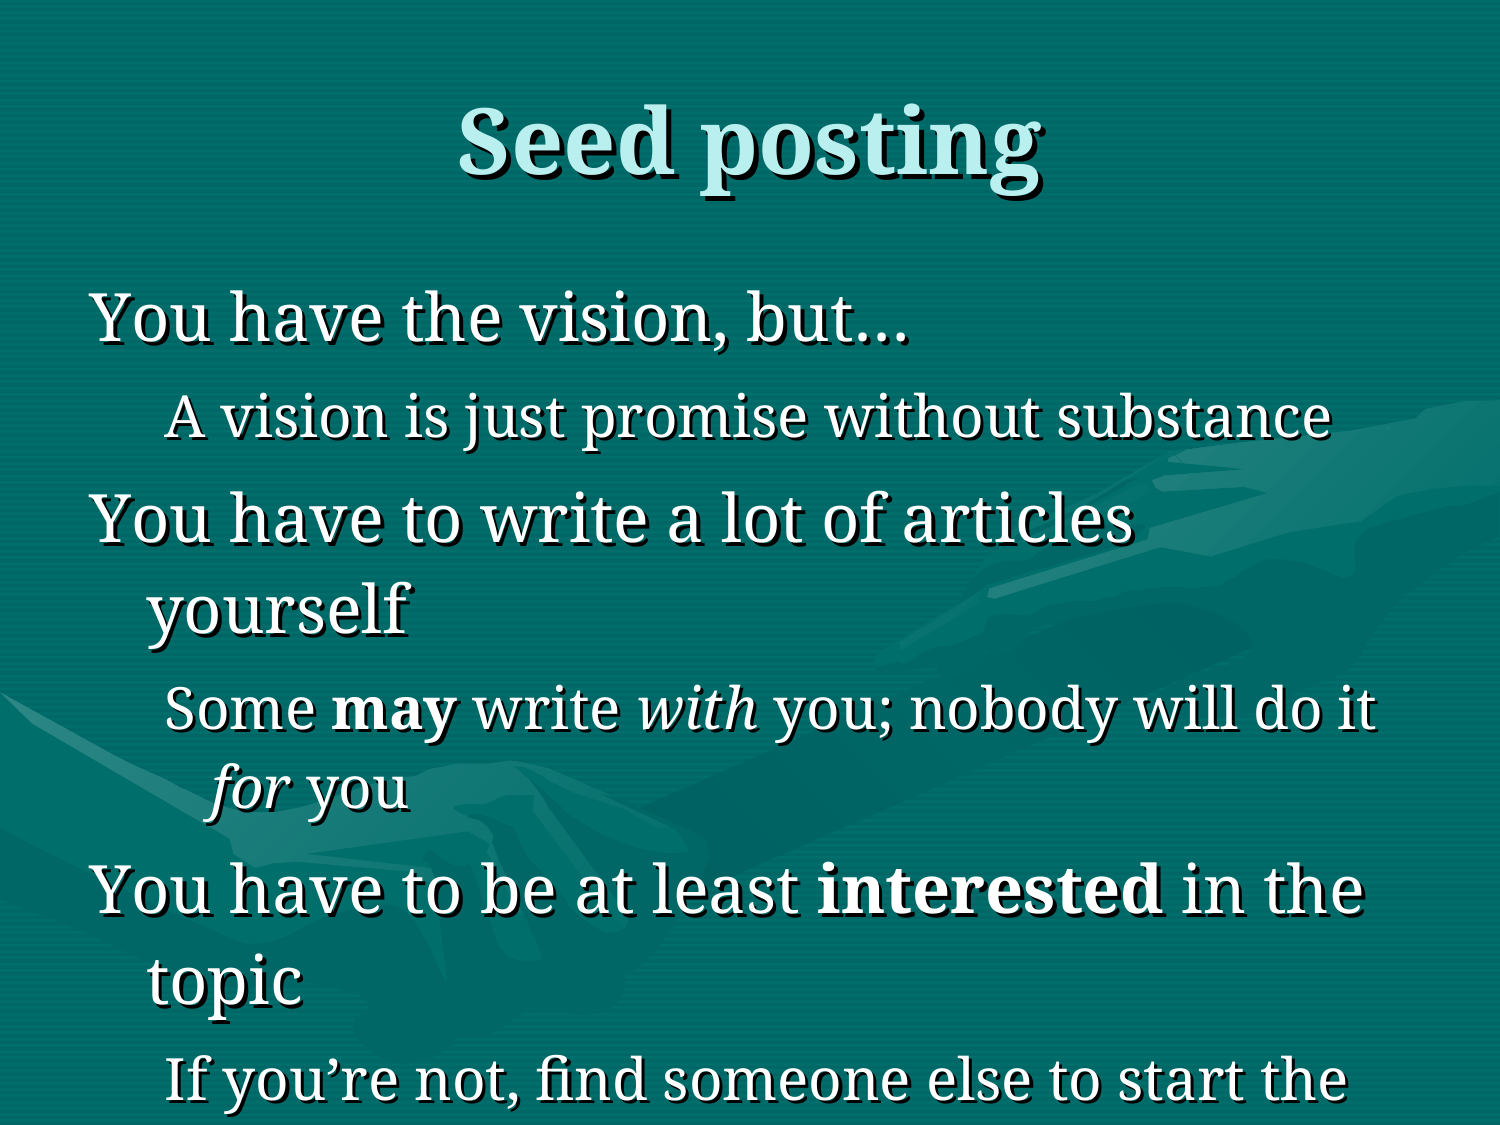

# Seed posting
You have the vision, but…
A vision is just promise without substance
You have to write a lot of articles yourself
Some may write with you; nobody will do it for you
You have to be at least interested in the topic
If you’re not, find someone else to start the wiki!
You must believe you’re the right person to do it
…but also that others are essential for success